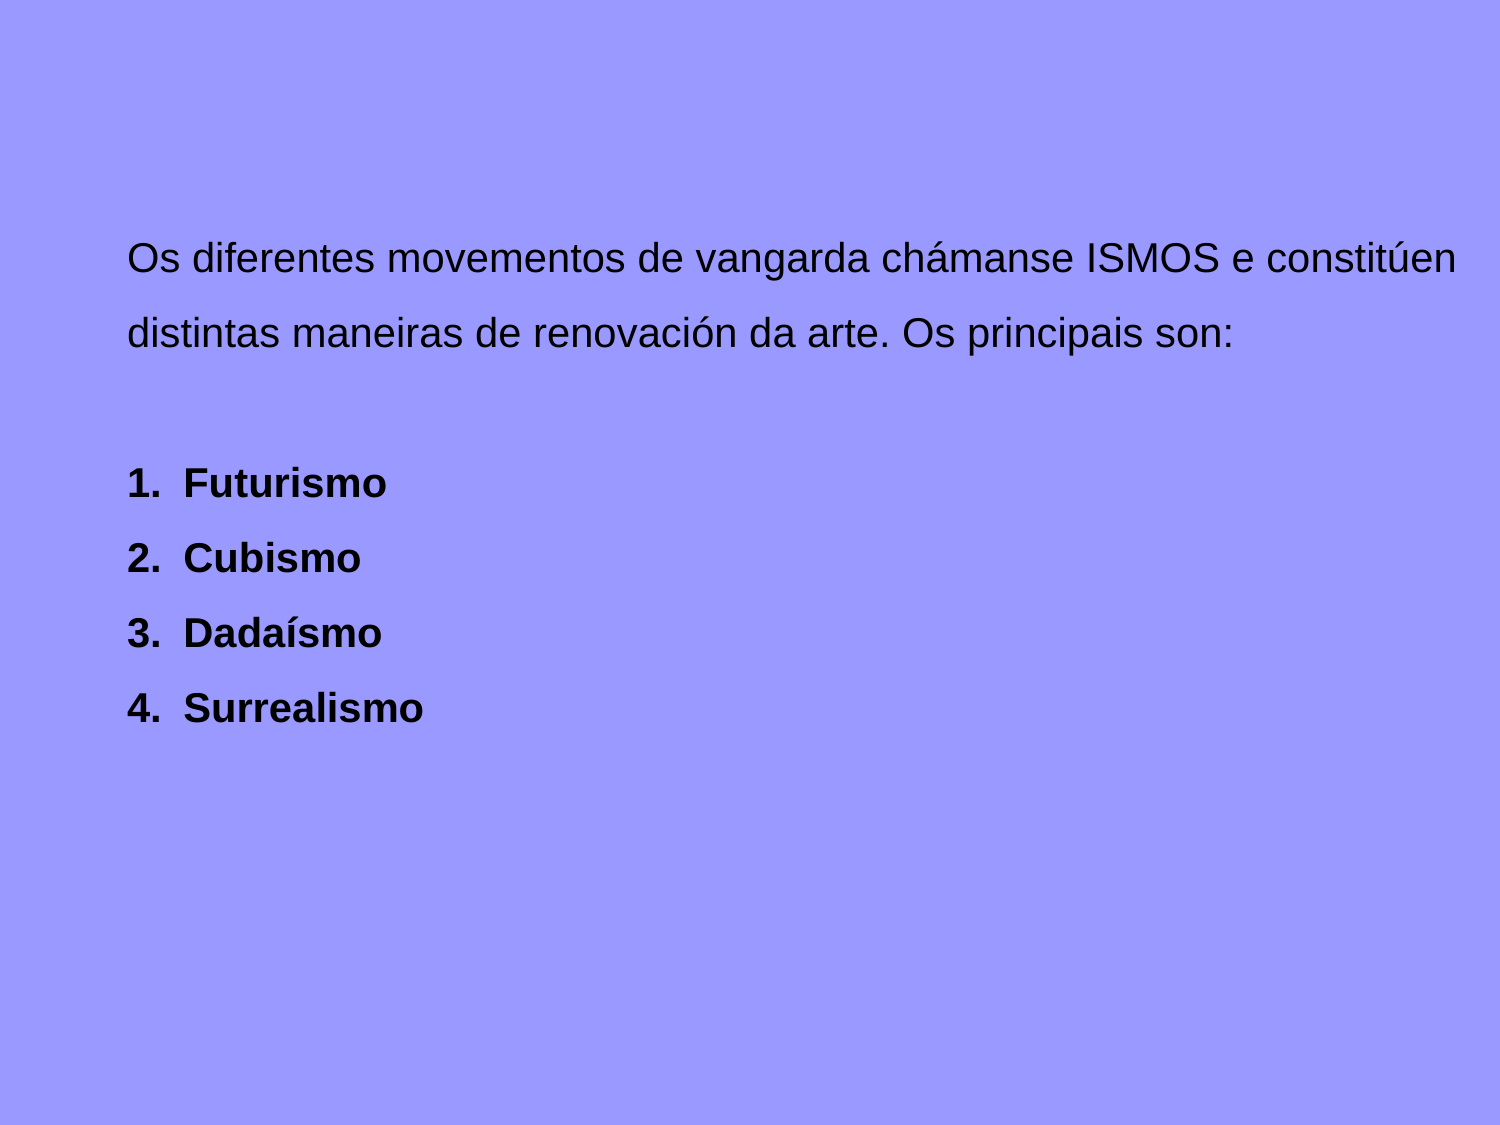

Os diferentes movementos de vangarda chámanse ISMOS e constitúen
distintas maneiras de renovación da arte. Os principais son:
Futurismo
Cubismo
Dadaísmo
Surrealismo